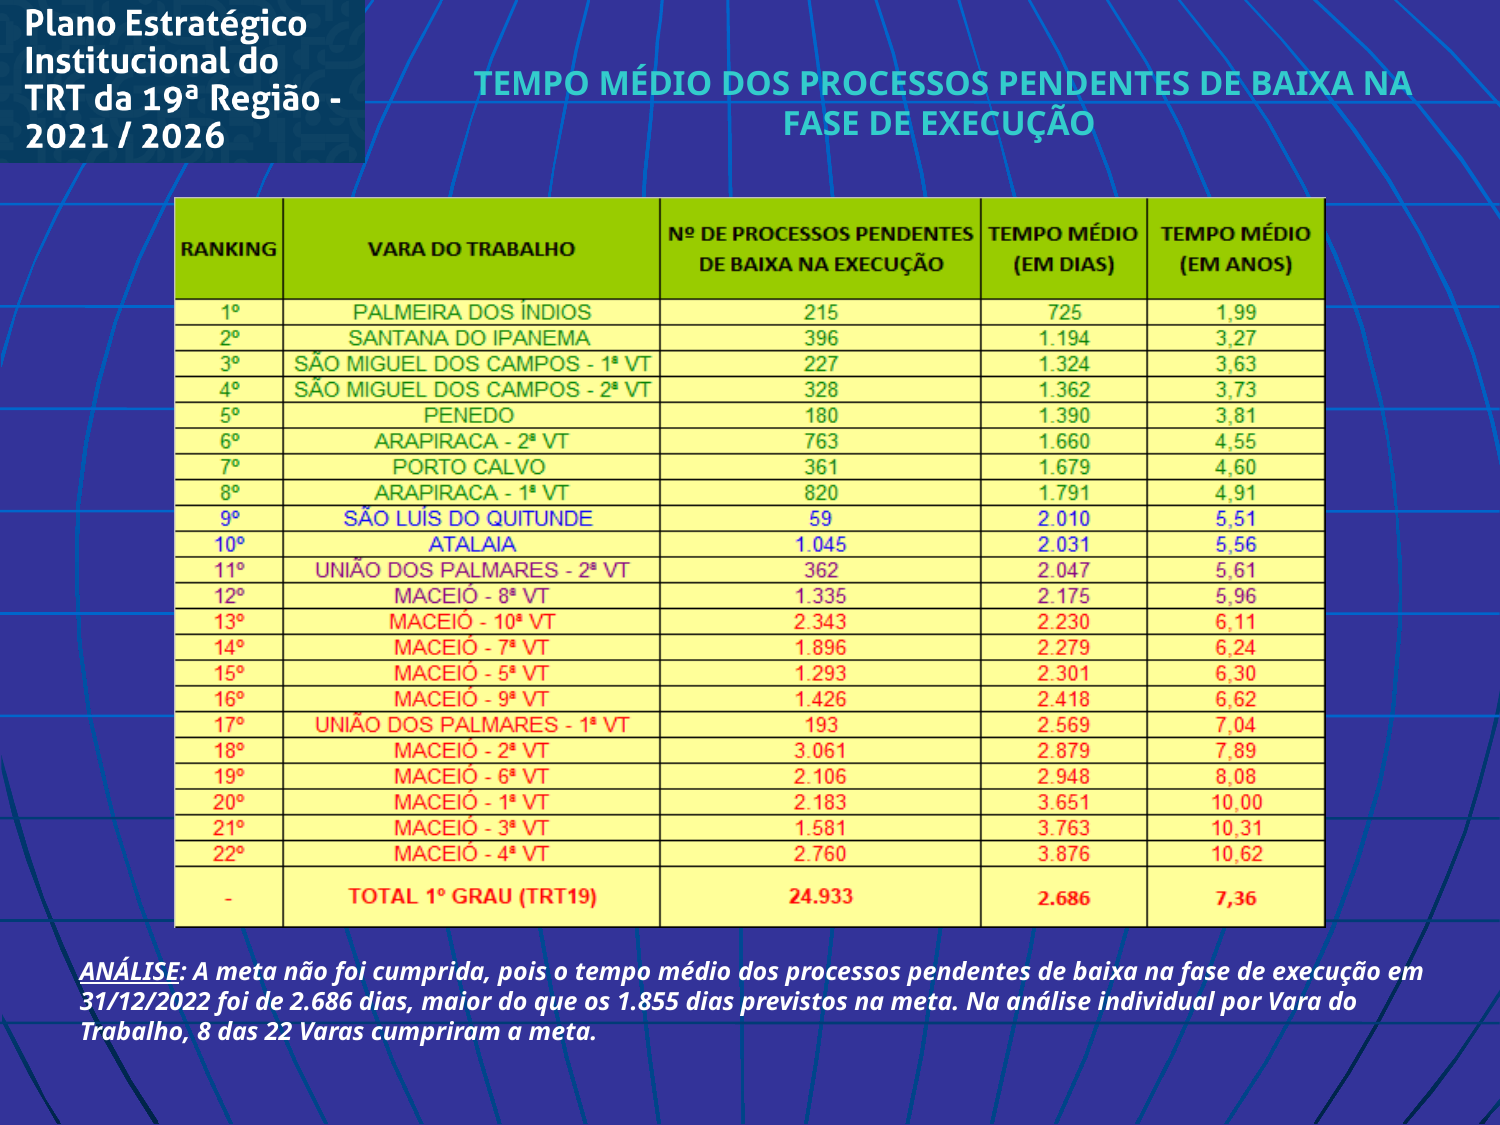

TEMPO MÉDIO DOS PROCESSOS PENDENTES DE BAIXA NA FASE DE EXECUÇÃO
ANÁLISE: A meta não foi cumprida, pois o tempo médio dos processos pendentes de baixa na fase de execução em 31/12/2022 foi de 2.686 dias, maior do que os 1.855 dias previstos na meta. Na análise individual por Vara do Trabalho, 8 das 22 Varas cumpriram a meta.